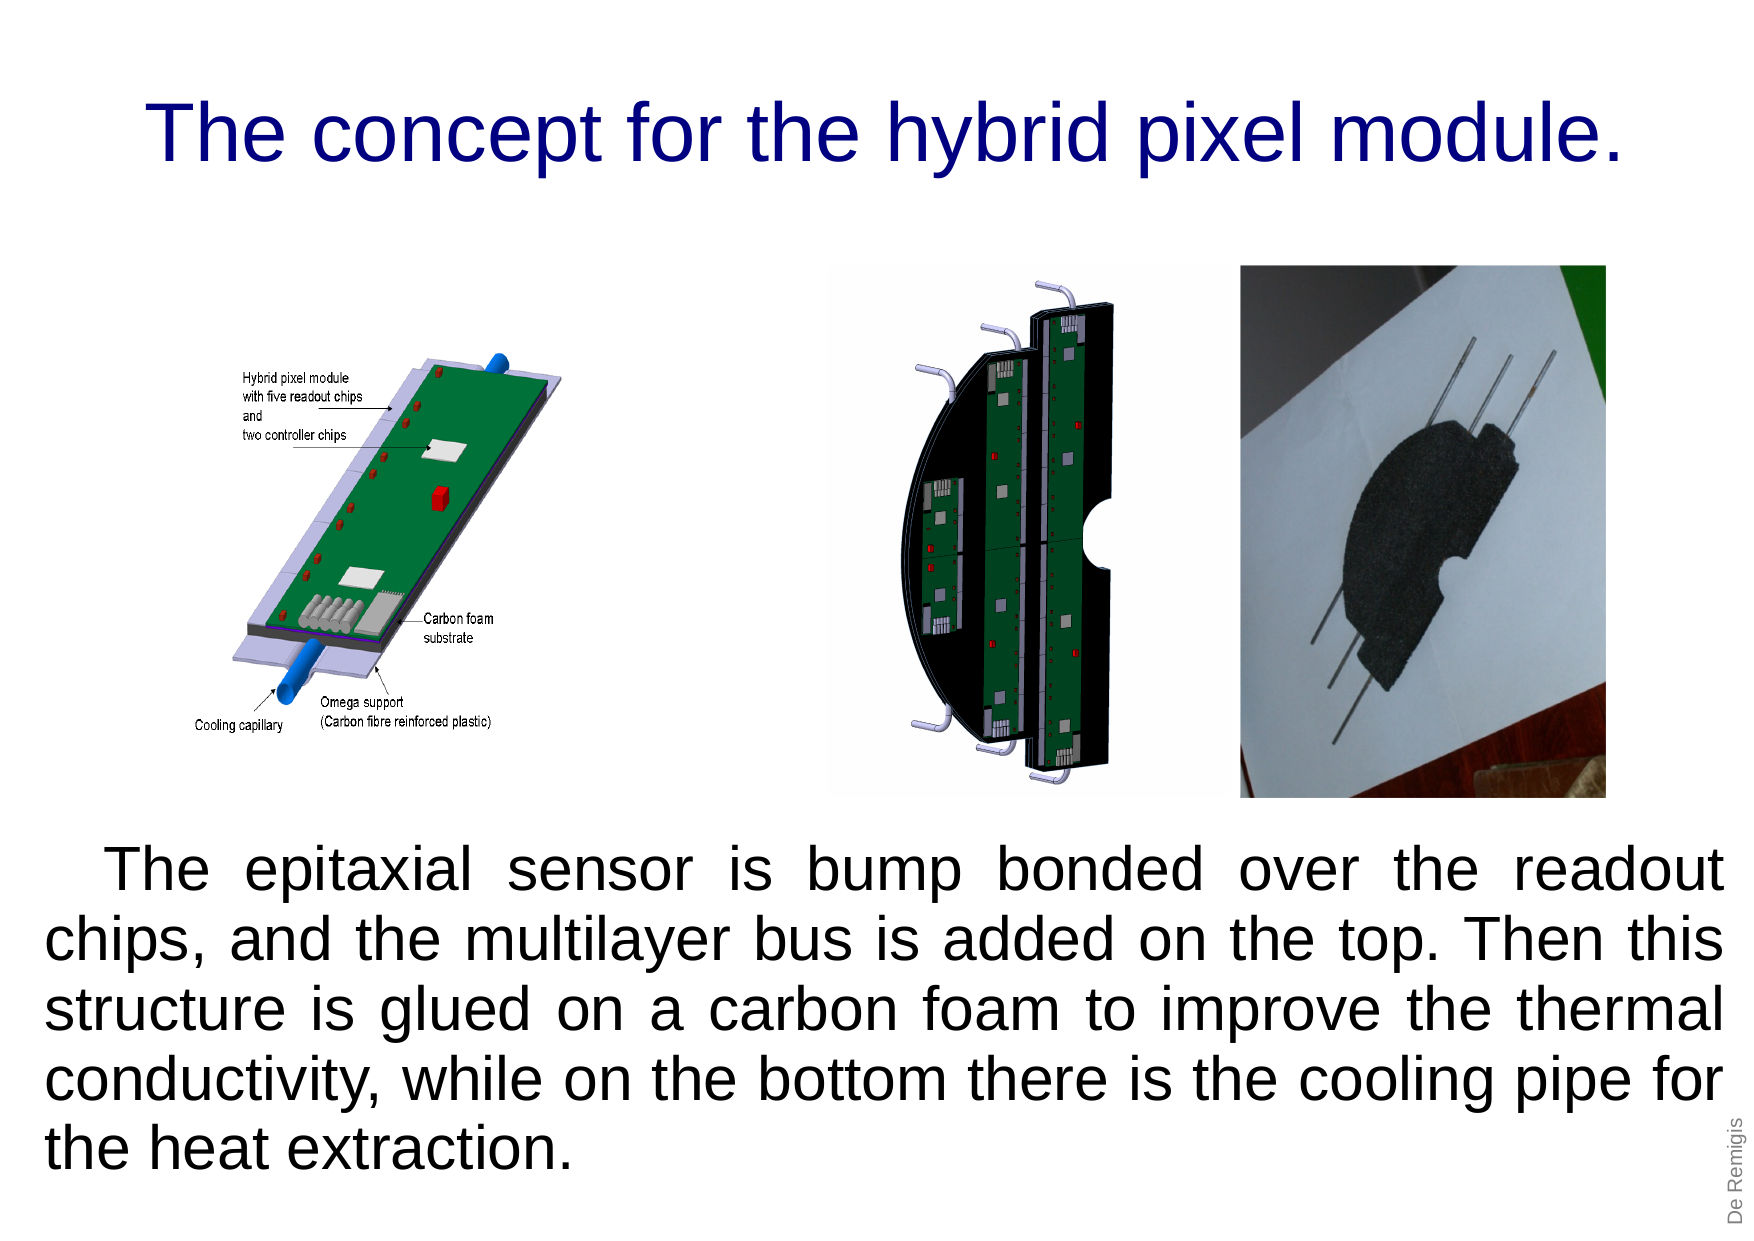

# The concept for the hybrid pixel module.
The epitaxial sensor is bump bonded over the readout chips, and the multilayer bus is added on the top. Then this structure is glued on a carbon foam to improve the thermal conductivity, while on the bottom there is the cooling pipe for the heat extraction.